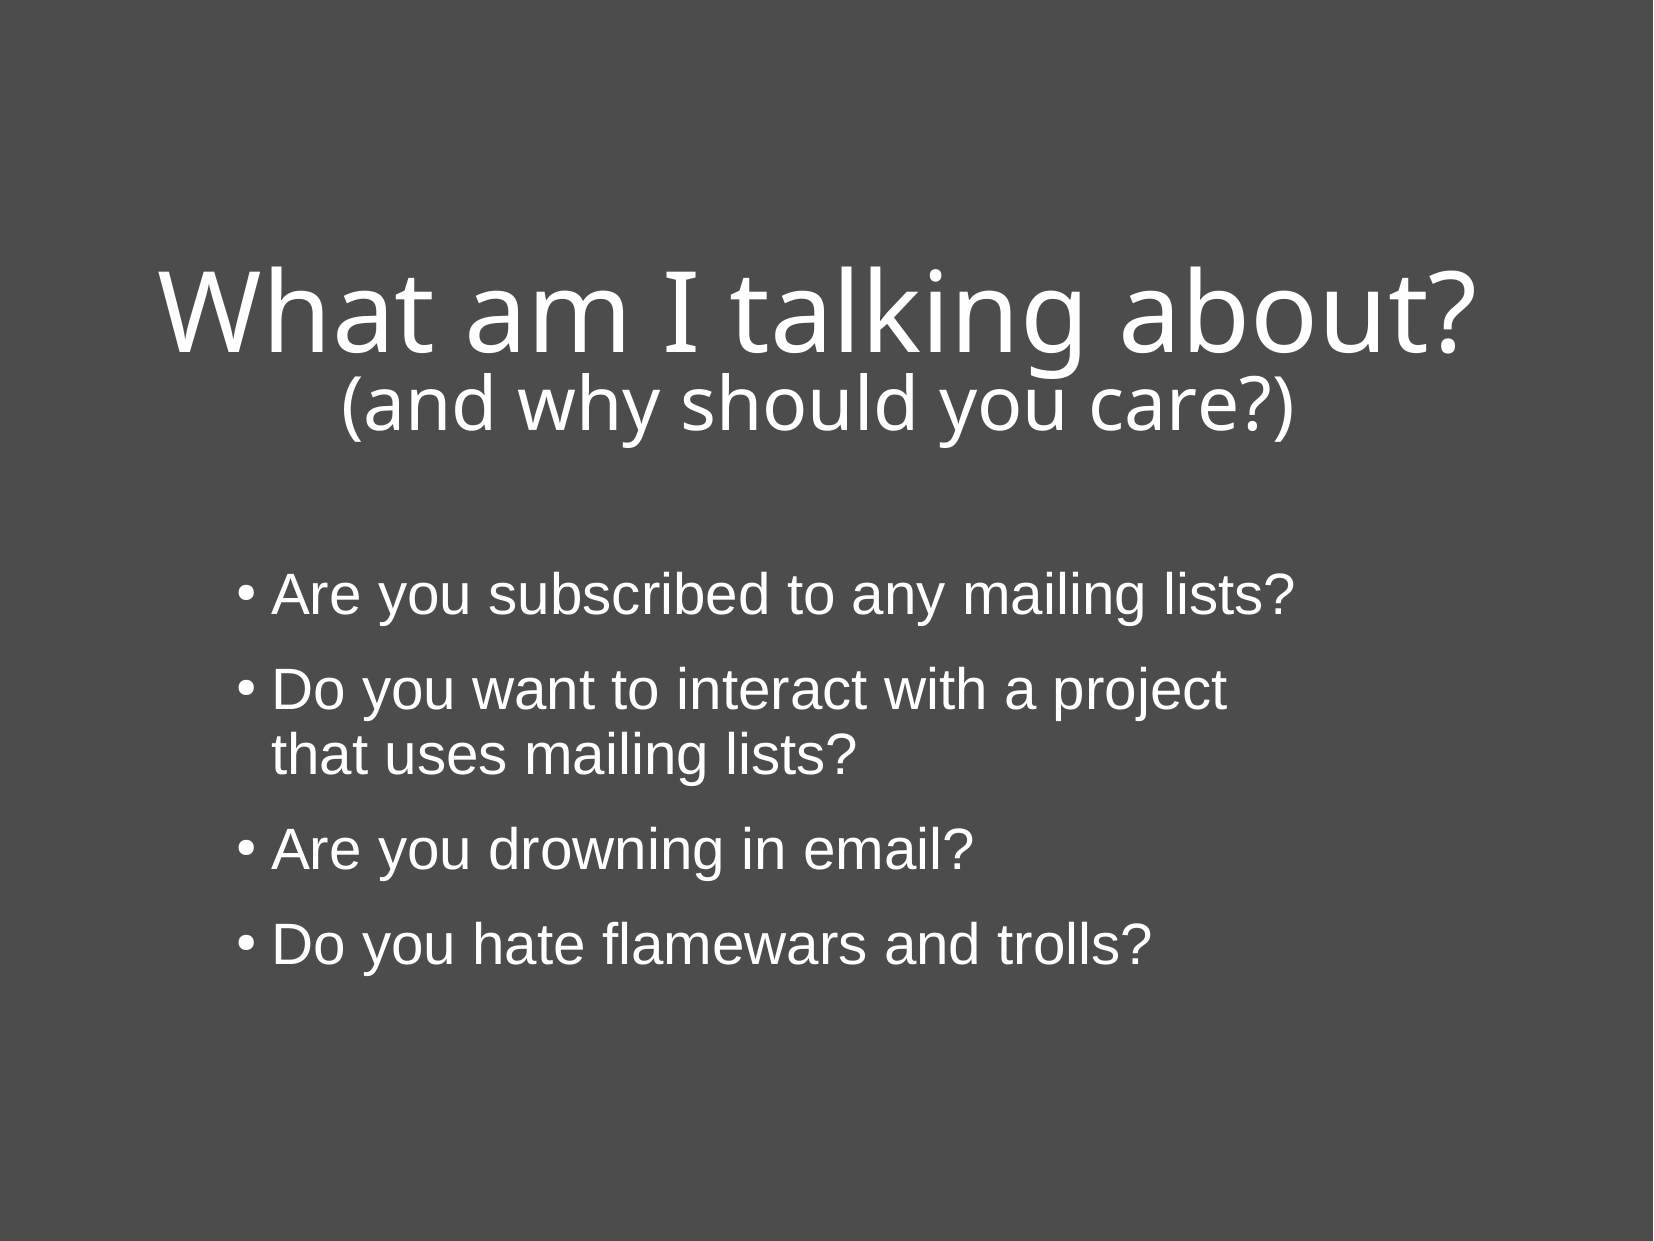

# What am I talking about? (and why should you care?)
Are you subscribed to any mailing lists?
Do you want to interact with a project that uses mailing lists?
Are you drowning in email?
Do you hate flamewars and trolls?